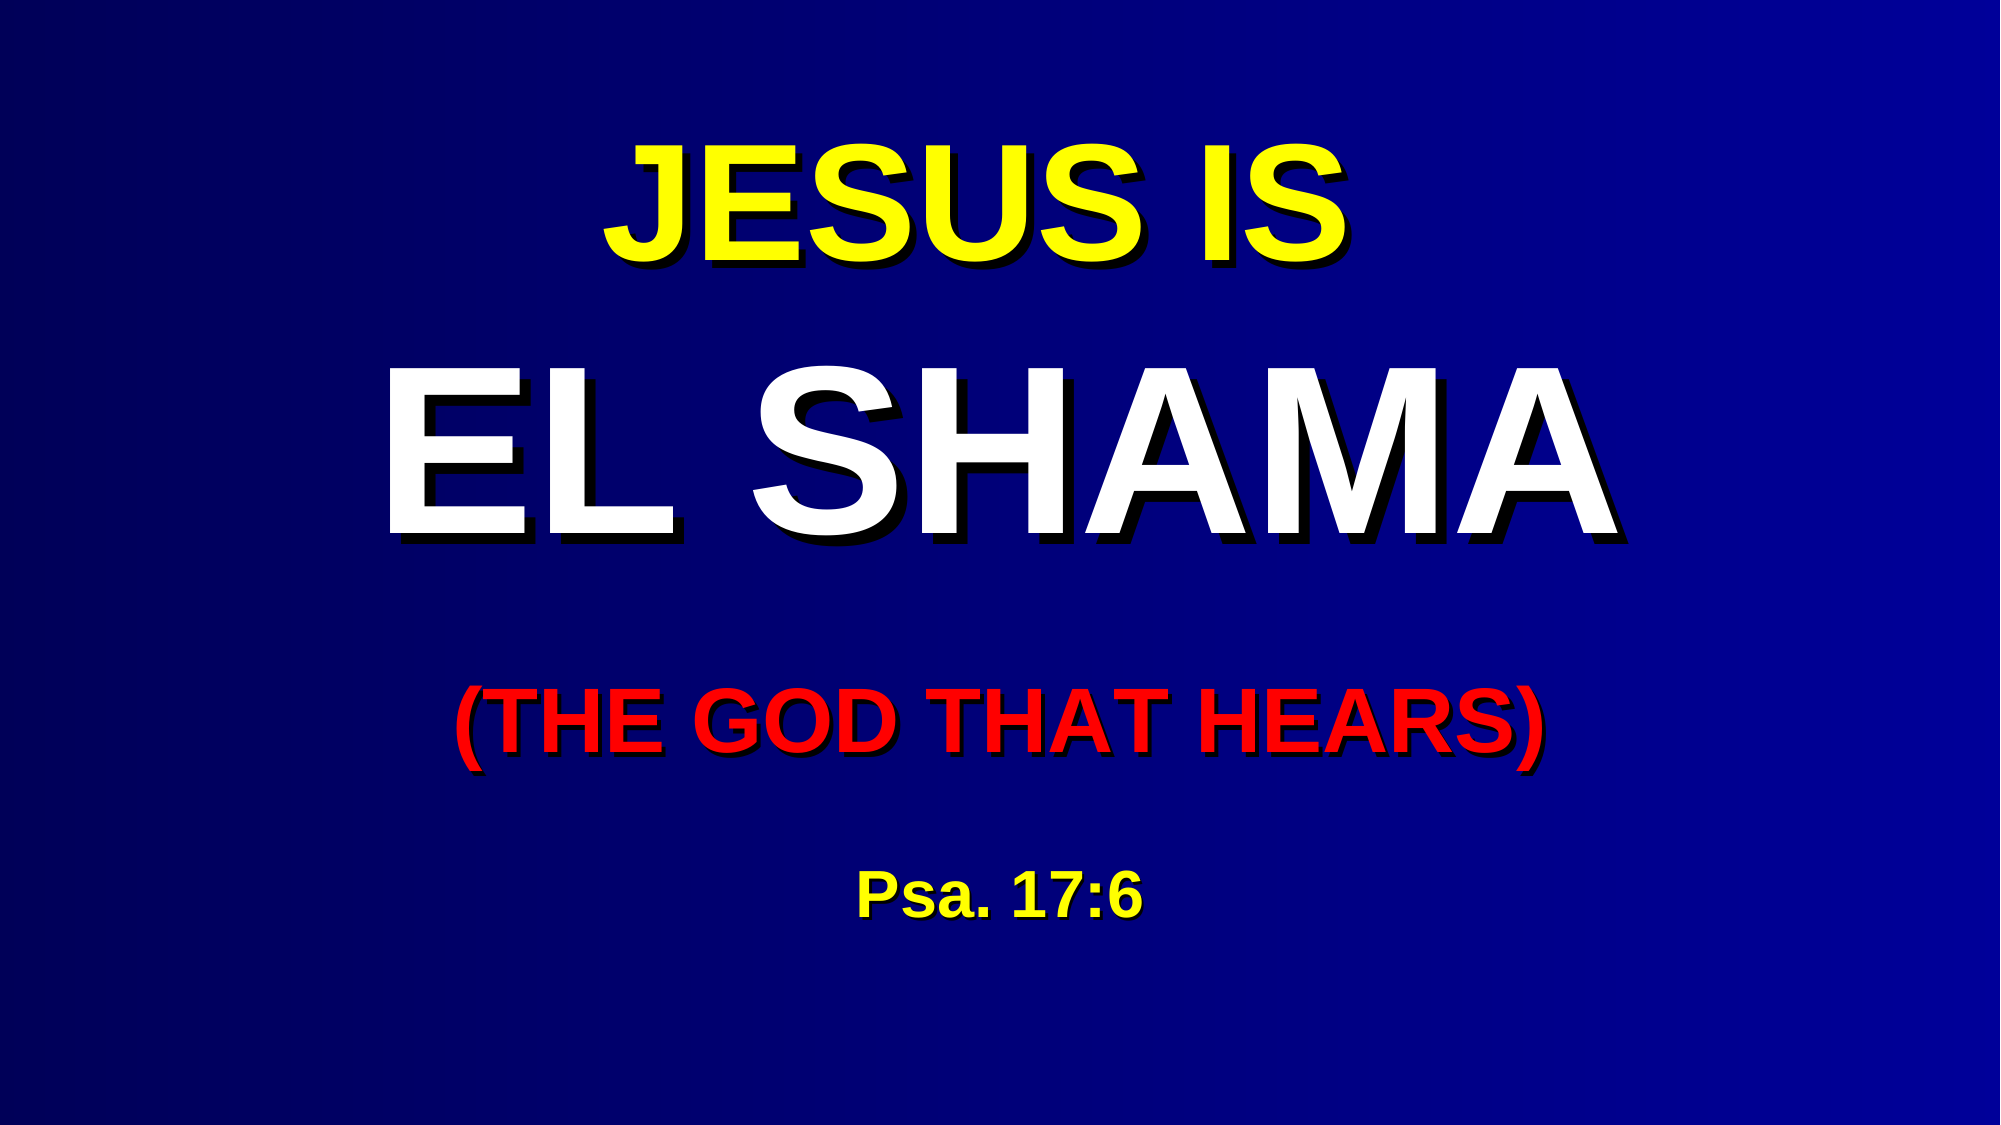

# JESUS IS EL SHAMA (THE GOD THAT HEARS) Psa. 17:6